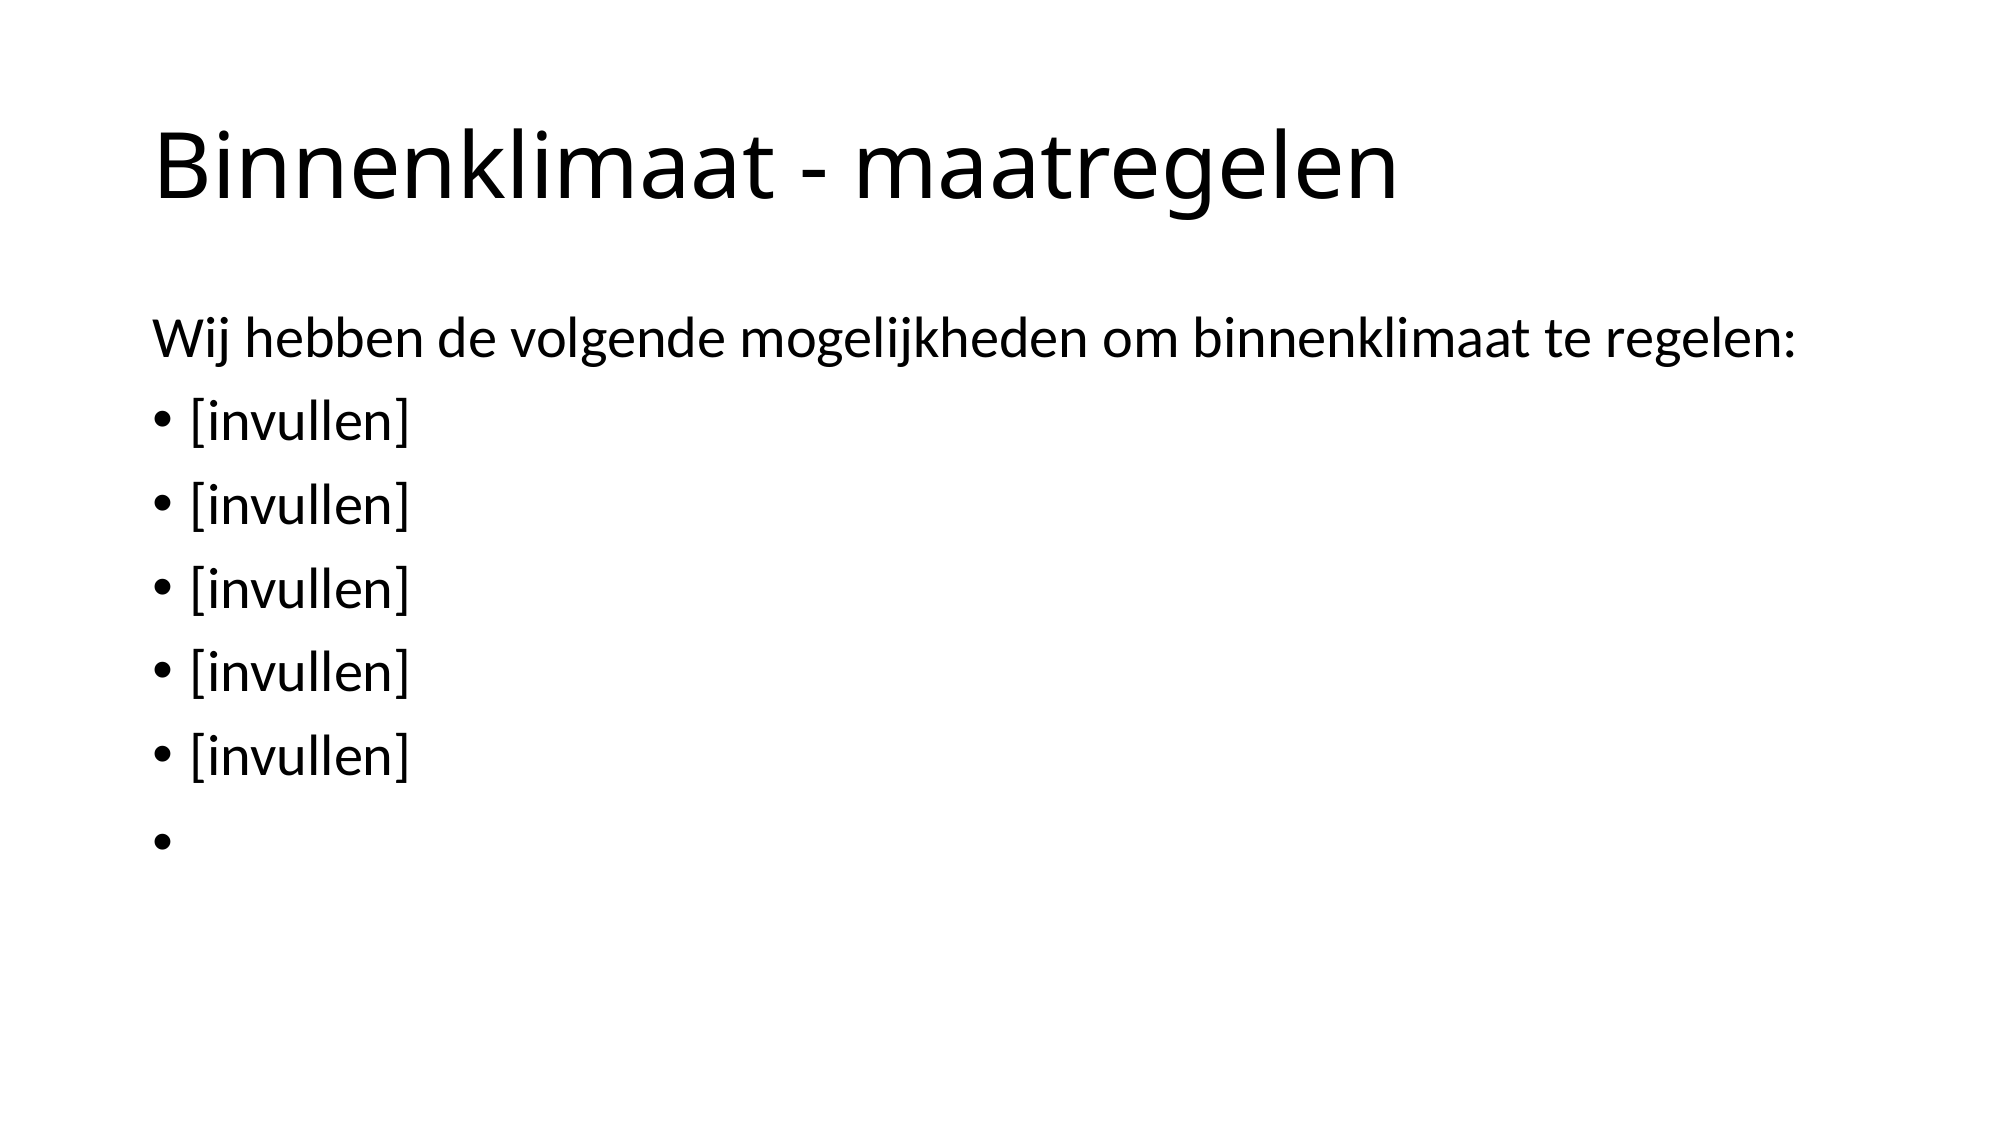

# Binnenklimaat - maatregelen
Wij hebben de volgende mogelijkheden om binnenklimaat te regelen:
[invullen]
[invullen]
[invullen]
[invullen]
[invullen]